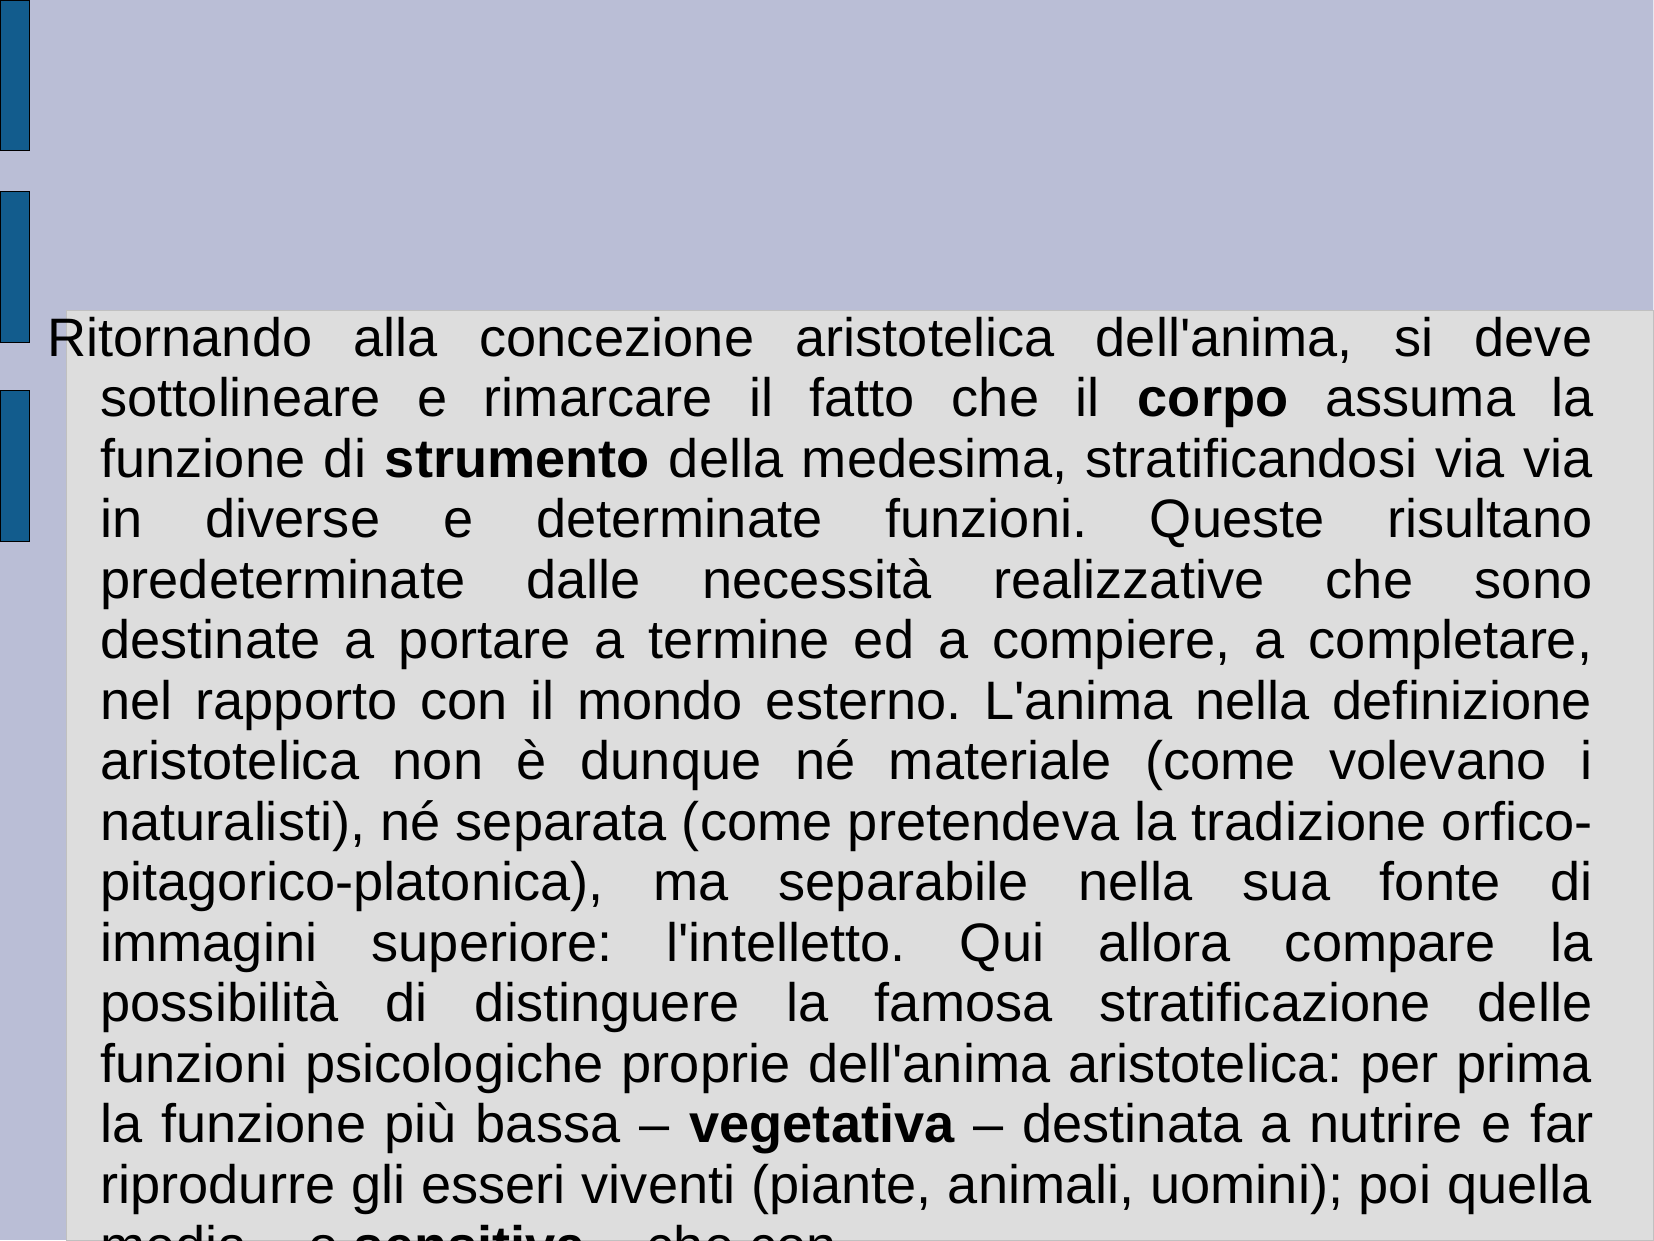

#
Ritornando alla concezione aristotelica dell'anima, si deve sottolineare e rimarcare il fatto che il corpo assuma la funzione di strumento della medesima, stratificandosi via via in diverse e determinate funzioni. Queste risultano predeterminate dalle necessità realizzative che sono destinate a portare a termine ed a compiere, a completare, nel rapporto con il mondo esterno. L'anima nella definizione aristotelica non è dunque né materiale (come volevano i naturalisti), né separata (come pretendeva la tradizione orfico-pitagorico-platonica), ma separabile nella sua fonte di immagini superiore: l'intelletto. Qui allora compare la possibilità di distinguere la famosa stratificazione delle funzioni psicologiche proprie dell'anima aristotelica: per prima la funzione più bassa – vegetativa – destinata a nutrire e far riprodurre gli esseri viventi (piante, animali, uomini); poi quella media – o sensitiva – che con-